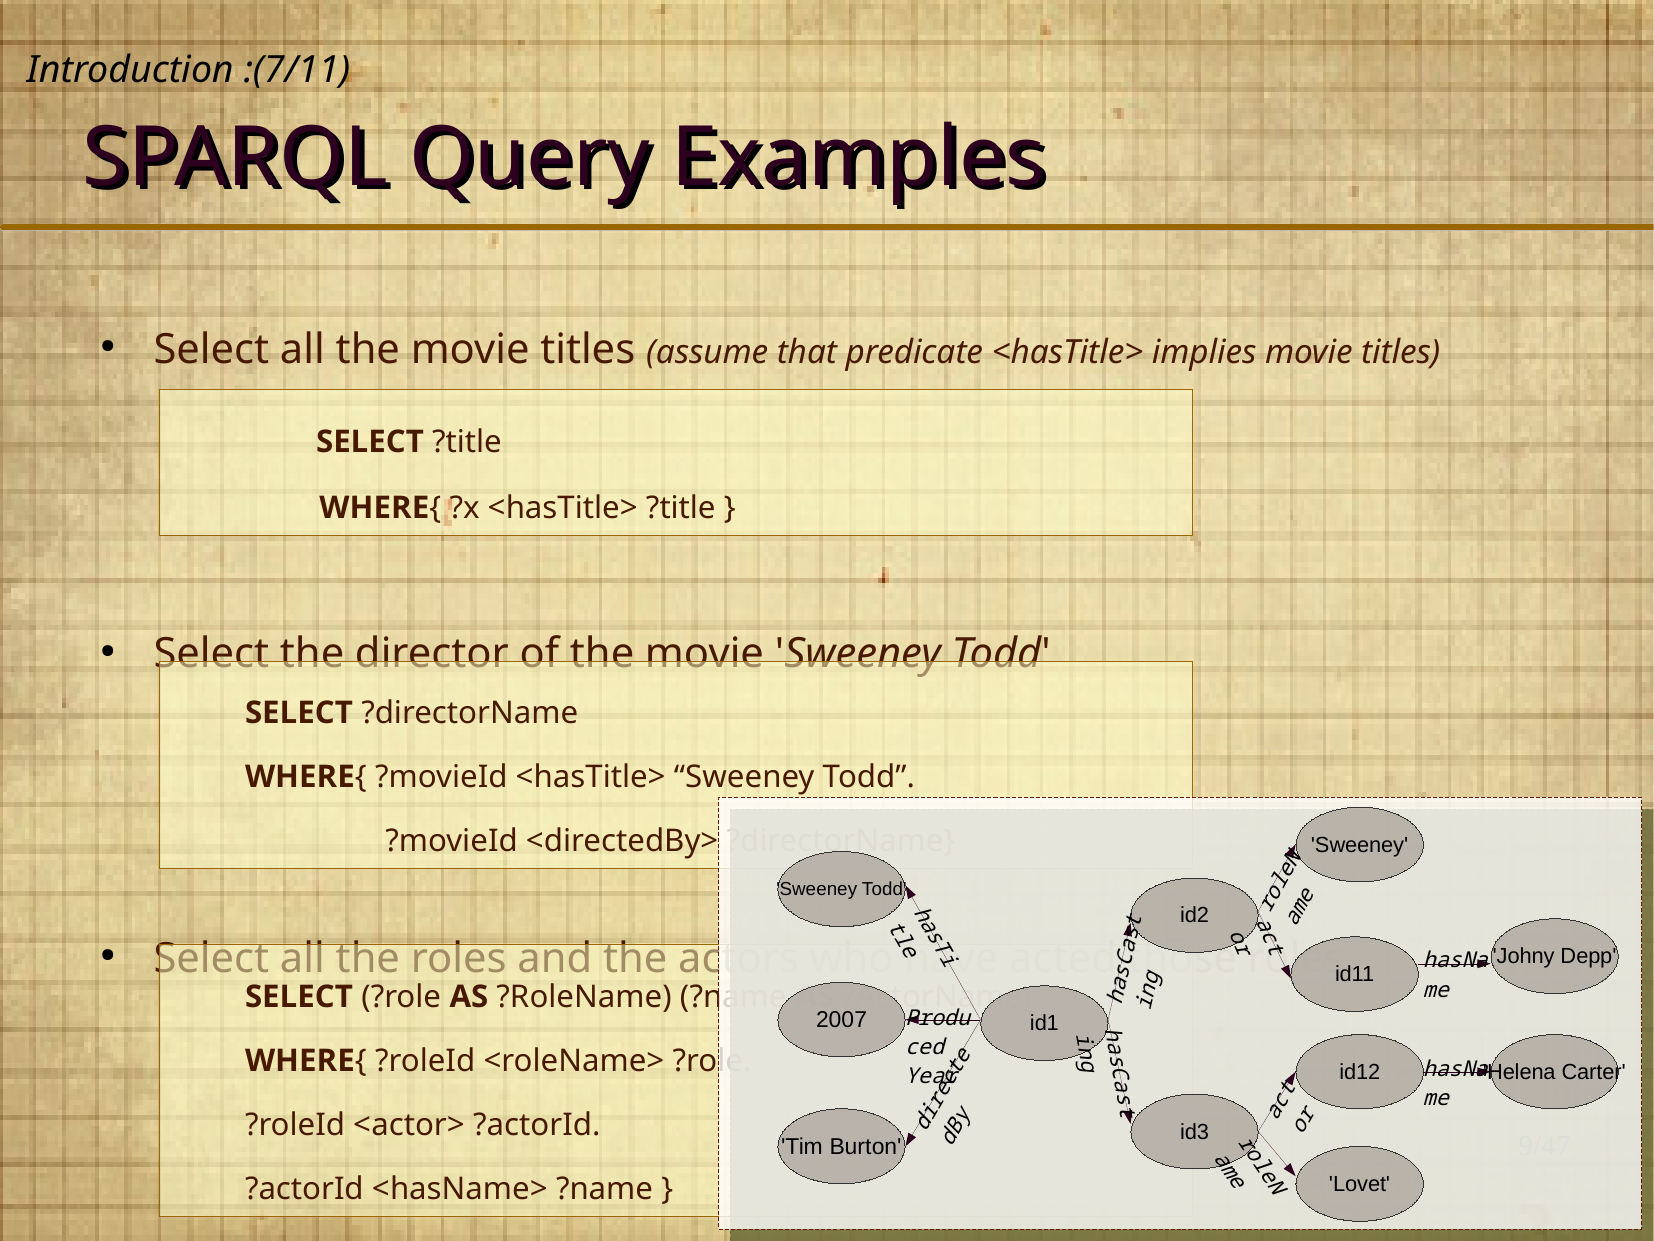

Introduction :(7/11)
# SPARQL Query Examples
Select all the movie titles (assume that predicate <hasTitle> implies movie titles)
Select the director of the movie 'Sweeney Todd'
Select all the roles and the actors who have acted those roles
SELECT ?title
 WHERE{ ?x <hasTitle> ?title }
SELECT ?directorName
WHERE{ ?movieId <hasTitle> “Sweeney Todd”.
 ?movieId <directedBy> ?directorName}
'Sweeney'
roleName
'Sweeney Todd'
id2
actor
hasTitle
'Johny Depp'
hasCasting
id11
hasName
2007
id1
Produced
Year
id12
'Helena Carter'
hasCasting
hasName
directedBy
actor
id3
'Tim Burton'
roleName
'Lovet'
SELECT (?role AS ?RoleName) (?name AS ?ActorName)
WHERE{ ?roleId <roleName> ?role.
?roleId <actor> ?actorId.
?actorId <hasName> ?name }
9